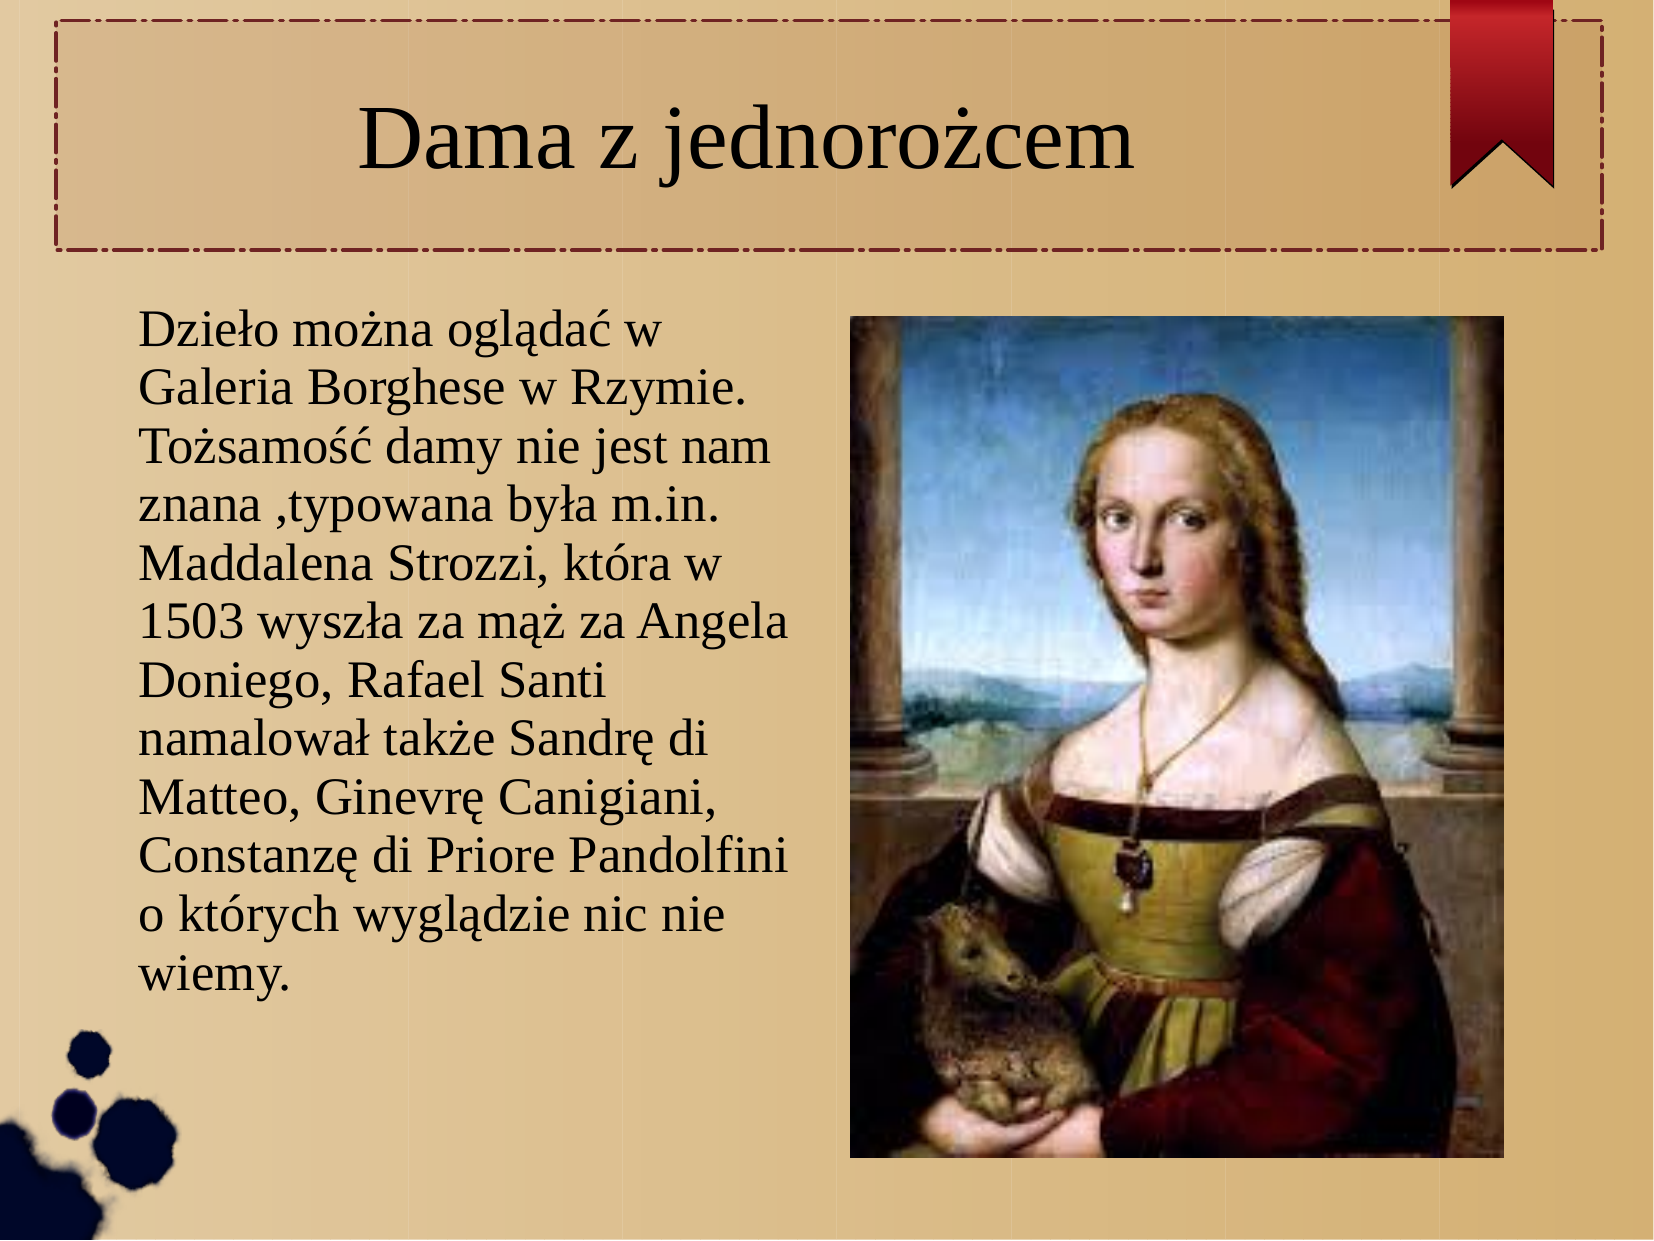

# Dama z jednorożcem
Dzieło można oglądać w Galeria Borghese w Rzymie. Tożsamość damy nie jest nam znana ,typowana była m.in. Maddalena Strozzi, która w 1503 wyszła za mąż za Angela Doniego, Rafael Santi namalował także Sandrę di Matteo, Ginevrę Canigiani, Constanzę di Priore Pandolfini o których wyglądzie nic nie wiemy.